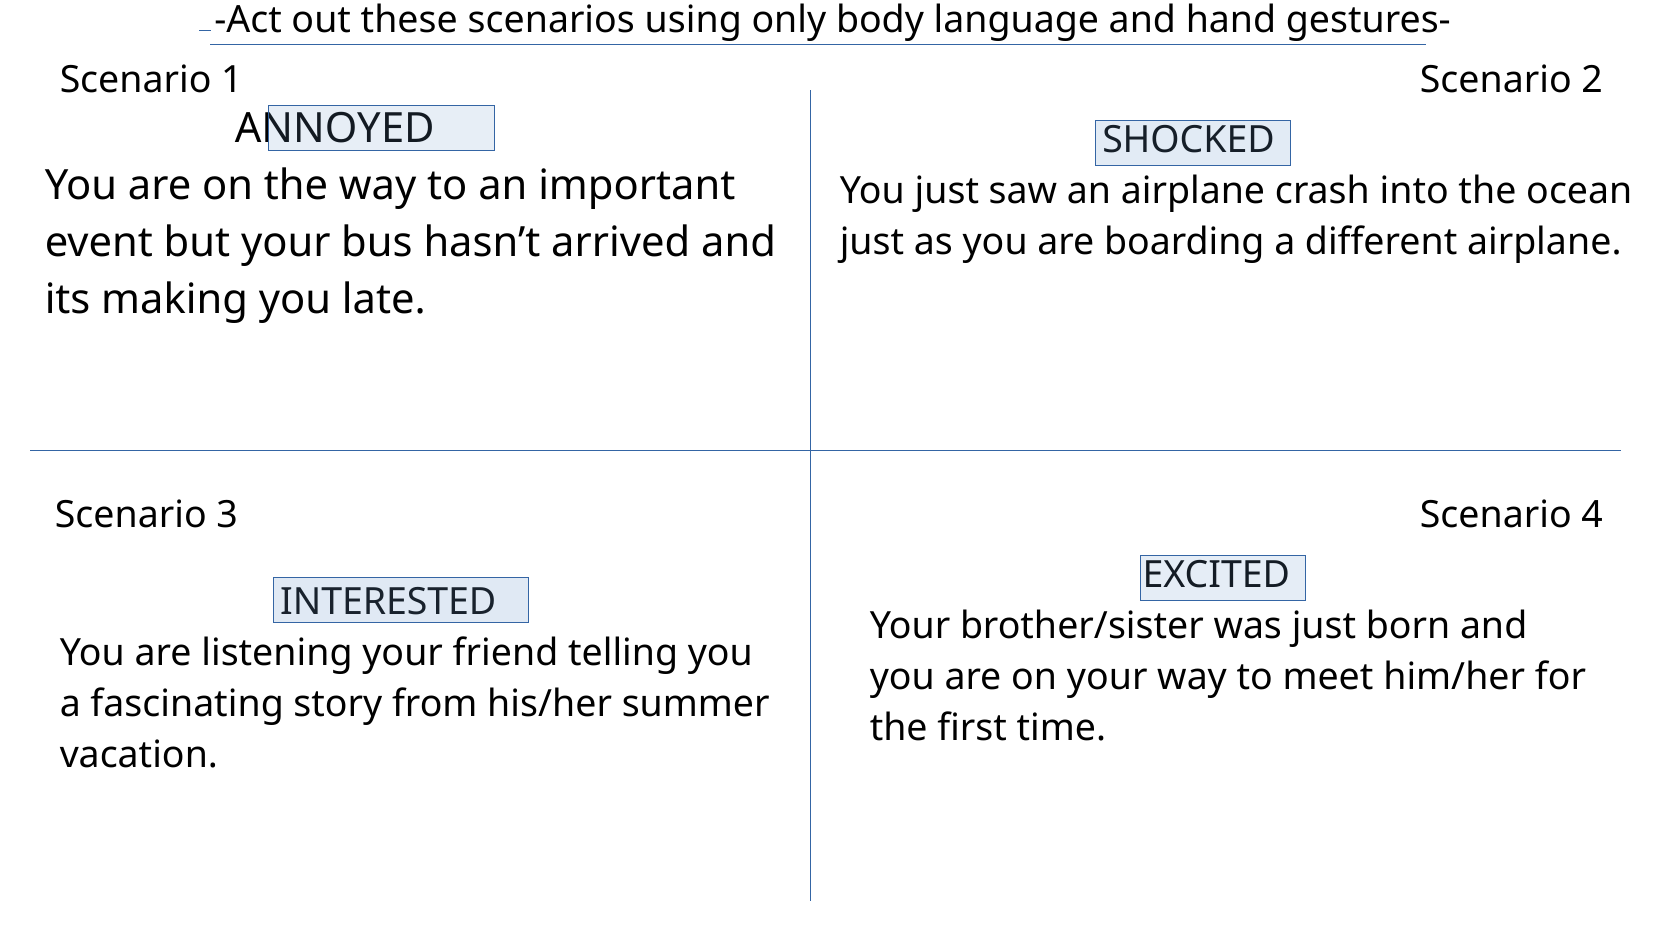

-Act out these scenarios using only body language and hand gestures-
Scenario 1
Scenario 2
 ANNOYED
You are on the way to an important event but your bus hasn’t arrived and its making you late.
 SHOCKED
You just saw an airplane crash into the ocean just as you are boarding a different airplane.
Scenario 3
Scenario 4
 EXCITED
Your brother/sister was just born and you are on your way to meet him/her for the first time.
 INTERESTED
You are listening your friend telling you a fascinating story from his/her summer vacation.